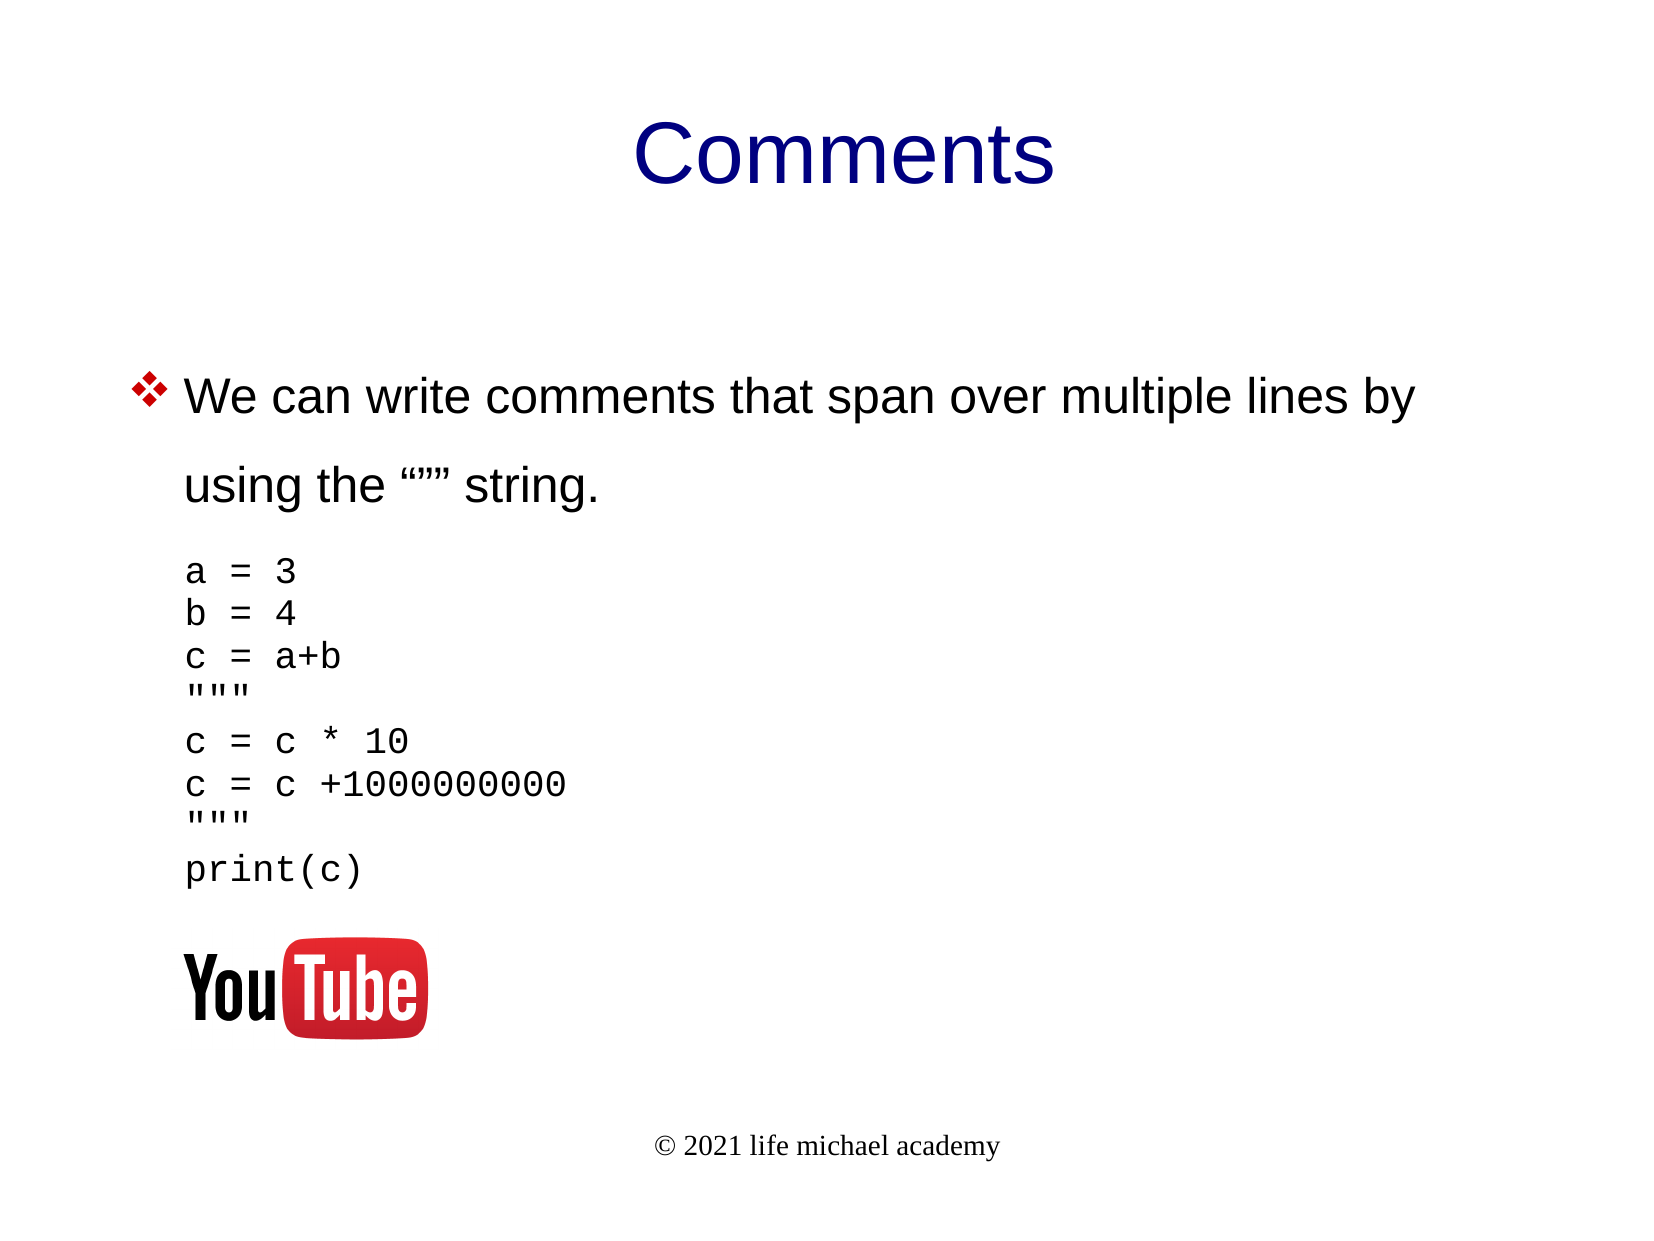

# Comments
We can write comments that span over multiple lines by using the “”” string.
a = 3
b = 4
c = a+b
"""
c = c * 10
c = c +1000000000
"""
print(c)
© 2021 life michael academy